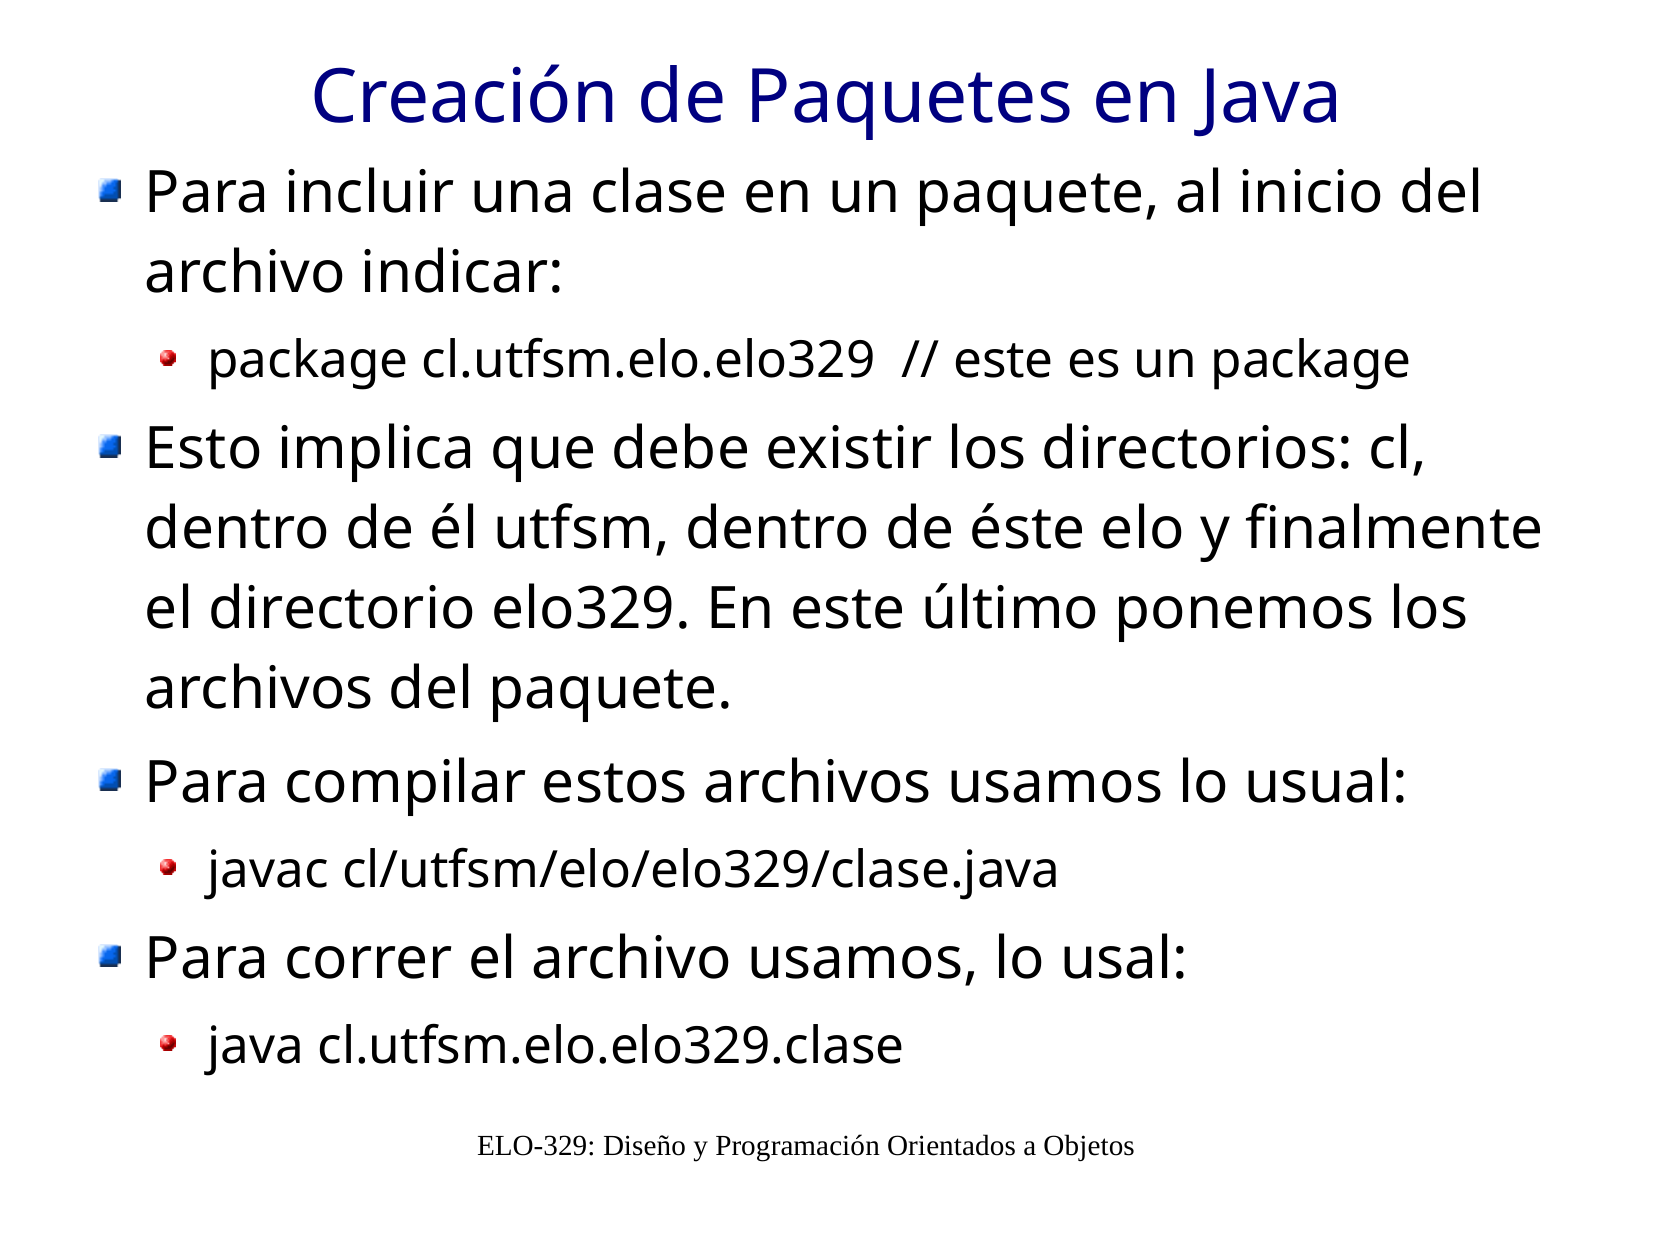

# Creación de Paquetes en Java
Para incluir una clase en un paquete, al inicio del archivo indicar:
package cl.utfsm.elo.elo329 // este es un package
Esto implica que debe existir los directorios: cl, dentro de él utfsm, dentro de éste elo y finalmente el directorio elo329. En este último ponemos los archivos del paquete.
Para compilar estos archivos usamos lo usual:
javac cl/utfsm/elo/elo329/clase.java
Para correr el archivo usamos, lo usal:
java cl.utfsm.elo.elo329.clase